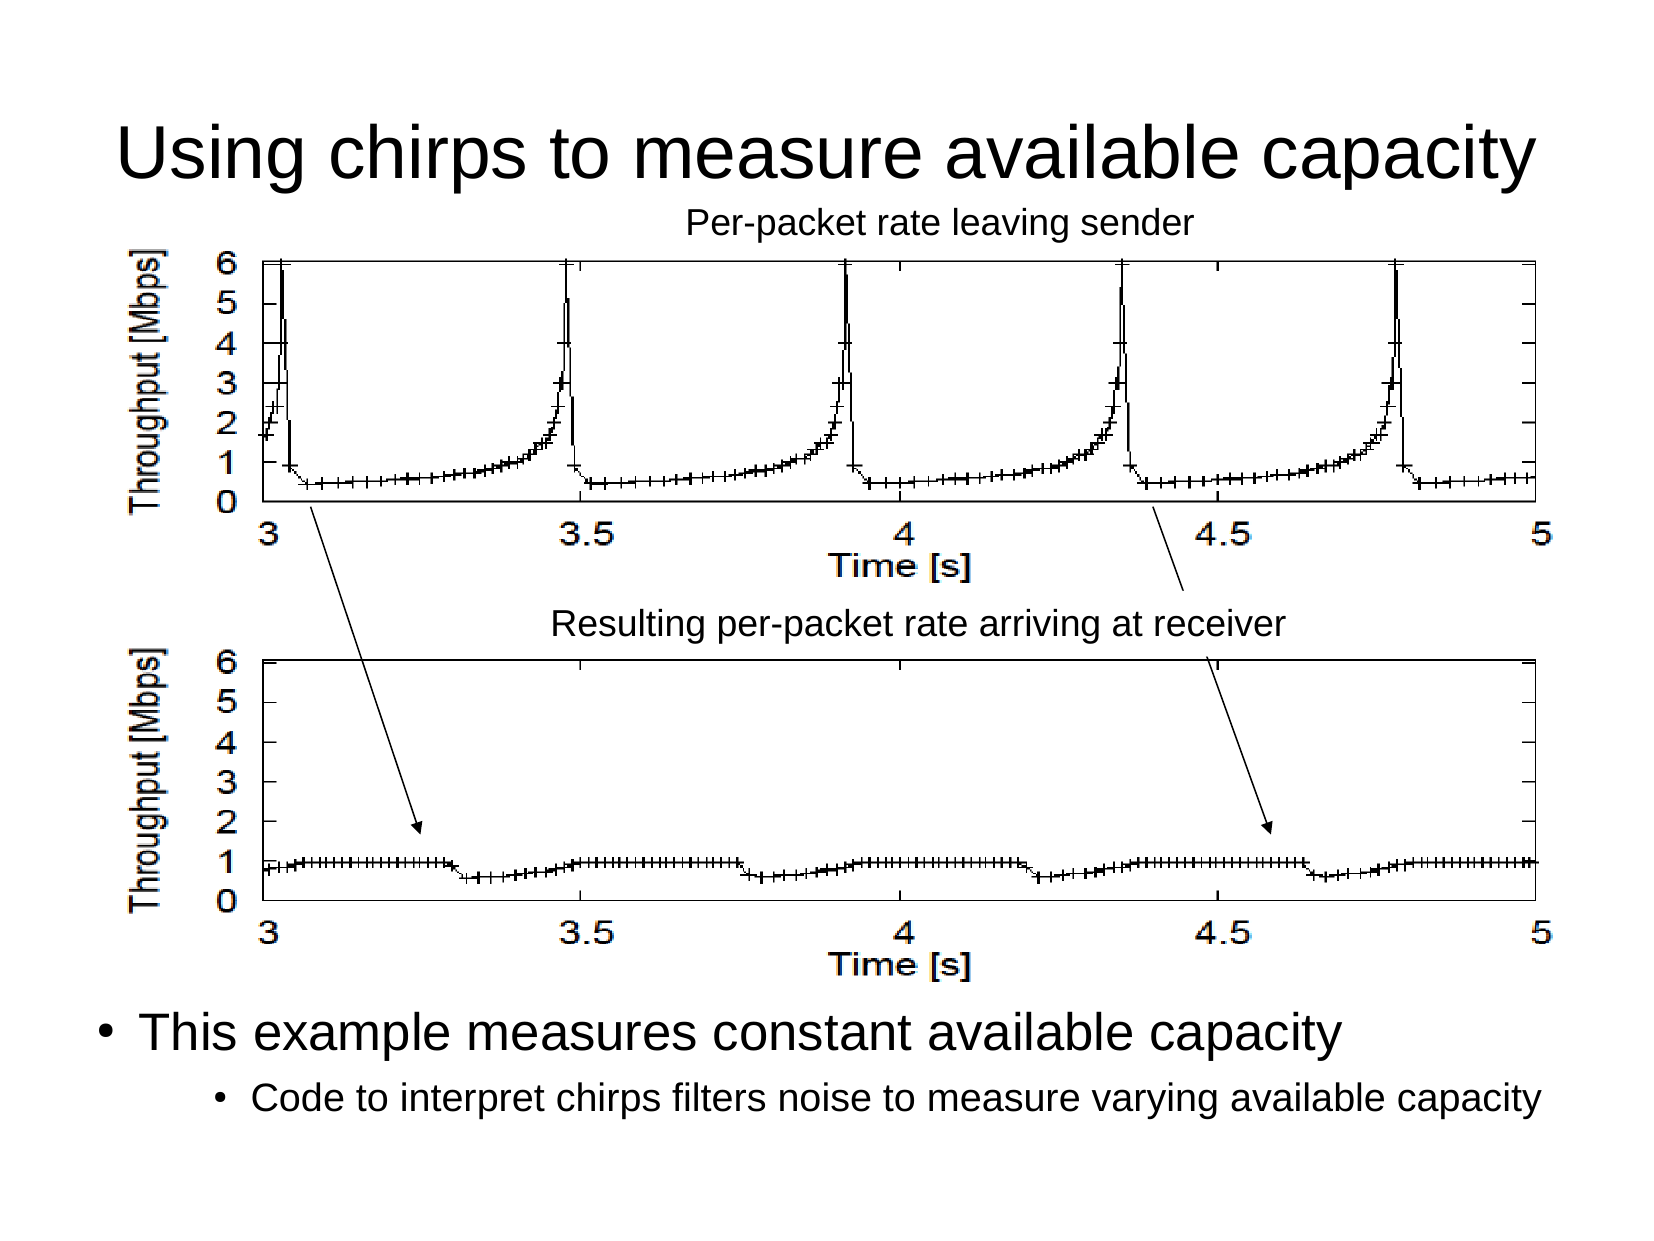

# Using chirps to measure available capacity
Per-packet rate leaving sender
Resulting per-packet rate arriving at receiver
Resulting per-packet rate arriving at receiver
This example measures constant available capacity
Code to interpret chirps filters noise to measure varying available capacity